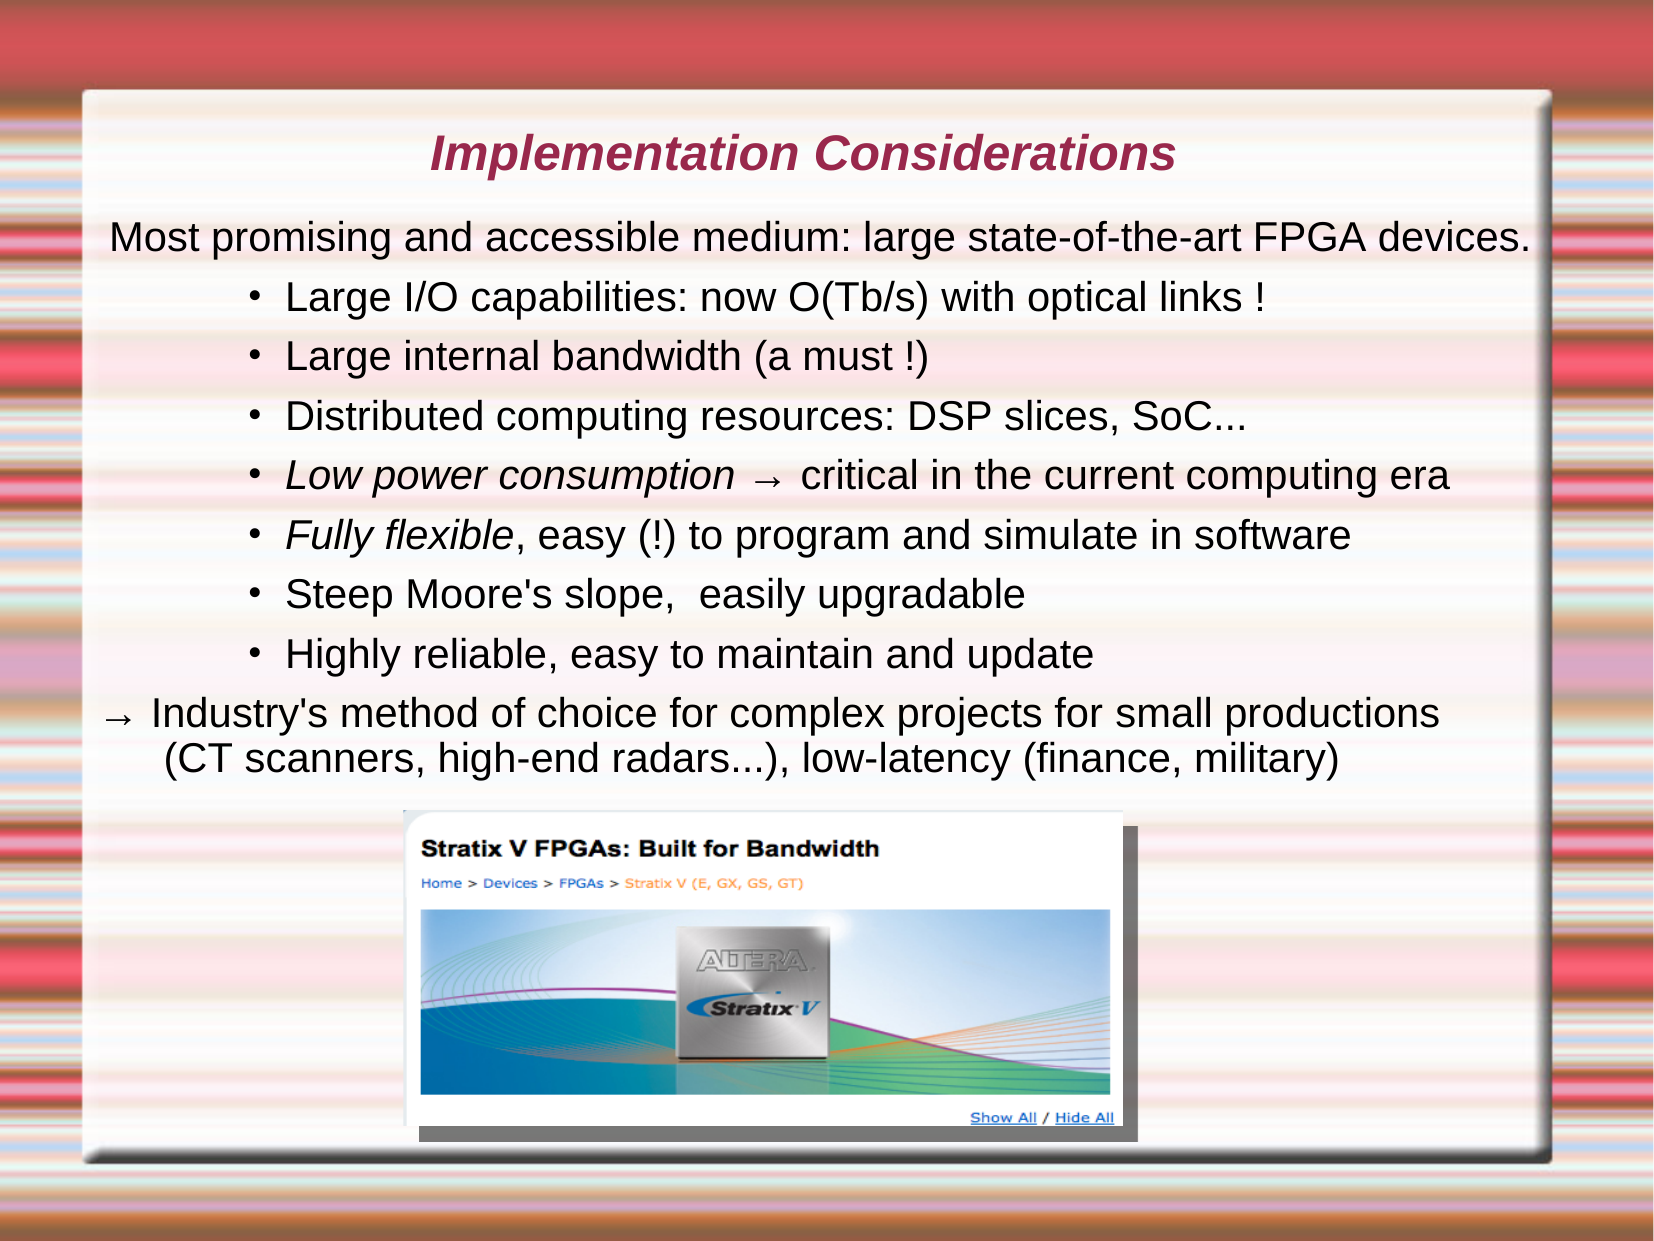

Implementation Considerations
 Most promising and accessible medium: large state-of-the-art FPGA devices.
Large I/O capabilities: now O(Tb/s) with optical links !
Large internal bandwidth (a must !)
Distributed computing resources: DSP slices, SoC...
Low power consumption → critical in the current computing era
Fully flexible, easy (!) to program and simulate in software
Steep Moore's slope, easily upgradable
Highly reliable, easy to maintain and update
→ Industry's method of choice for complex projects for small productions
 (CT scanners, high-end radars...), low-latency (finance, military)